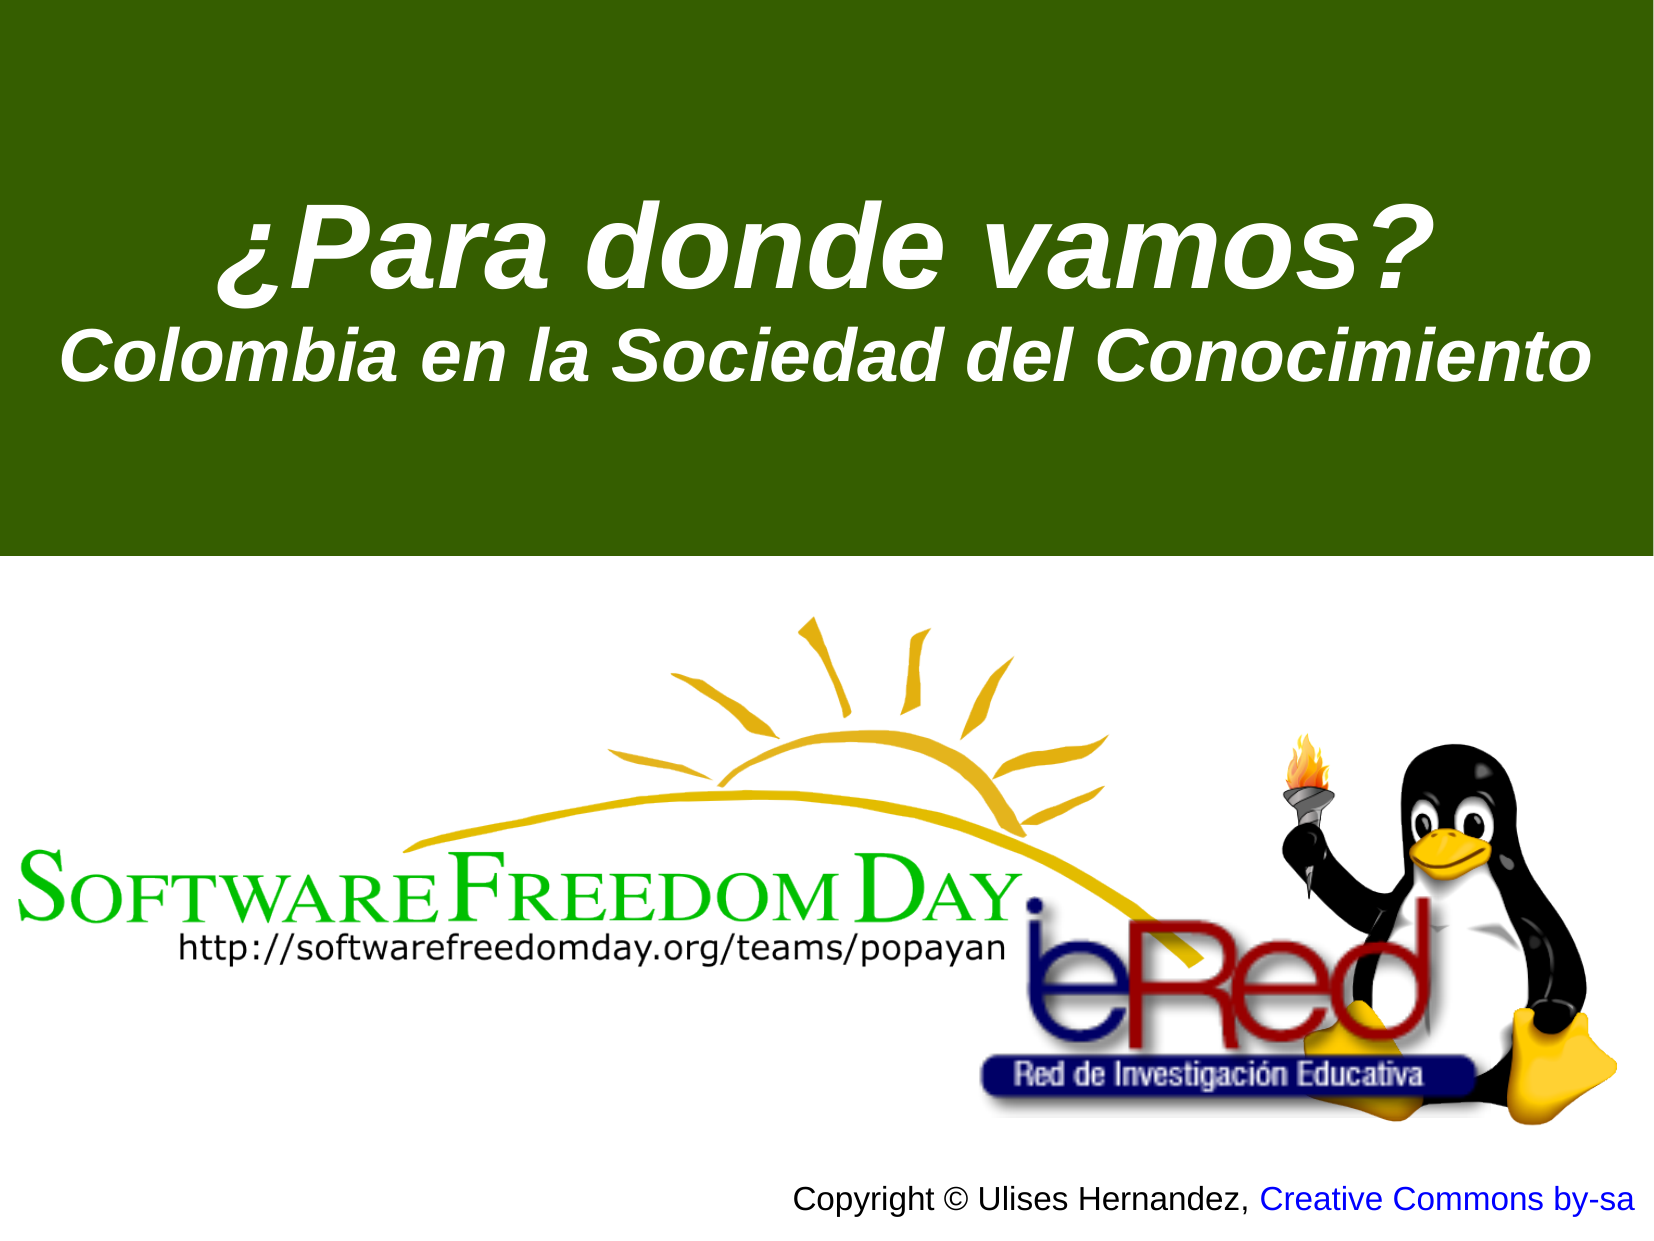

# ¿Para donde vamos? Colombia en la Sociedad del Conocimiento
Copyright © Ulises Hernandez, Creative Commons by-sa